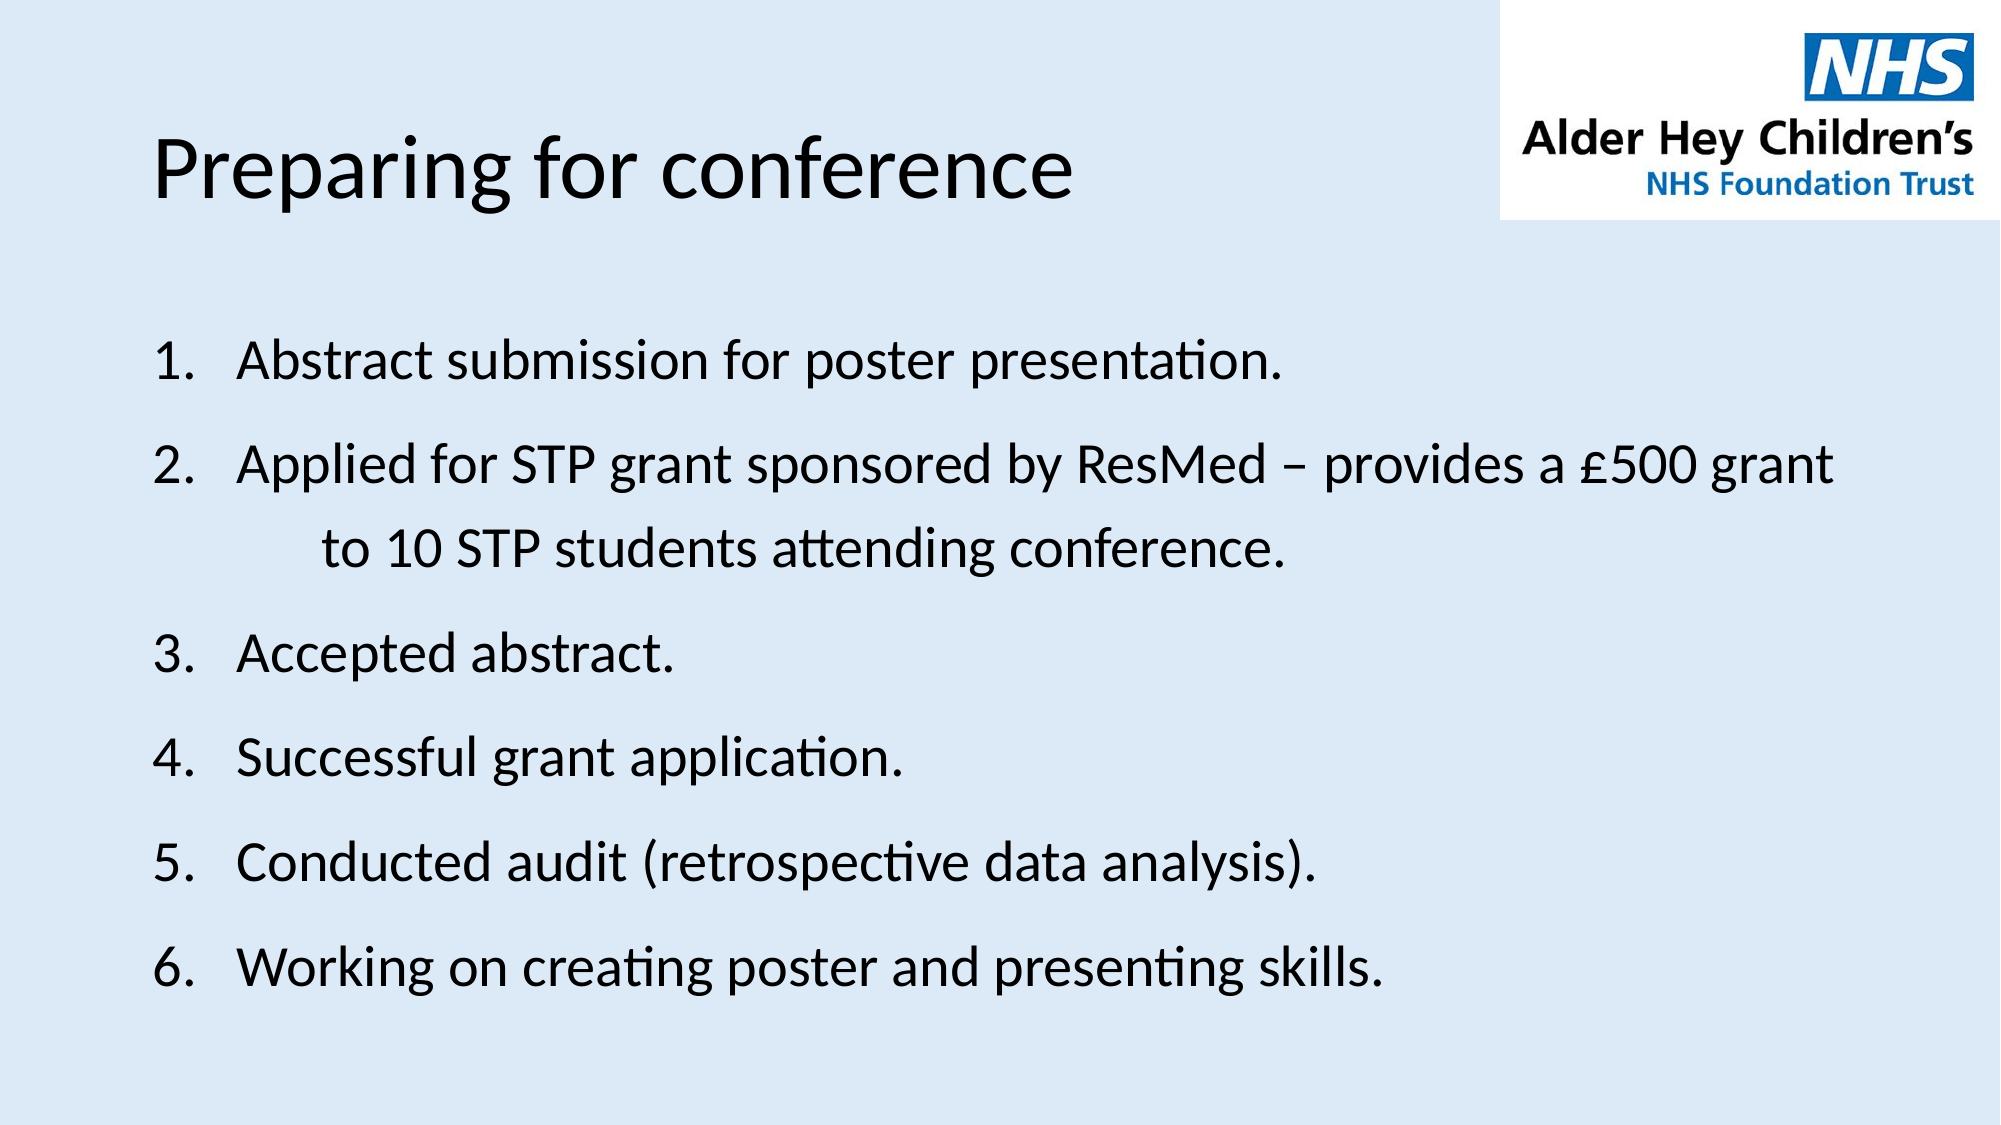

# Preparing for conference
Abstract submission for poster presentation.
Applied for STP grant sponsored by ResMed – provides a £500 grant to 10 STP students attending conference.
Accepted abstract.
Successful grant application.
Conducted audit (retrospective data analysis).
Working on creating poster and presenting skills.